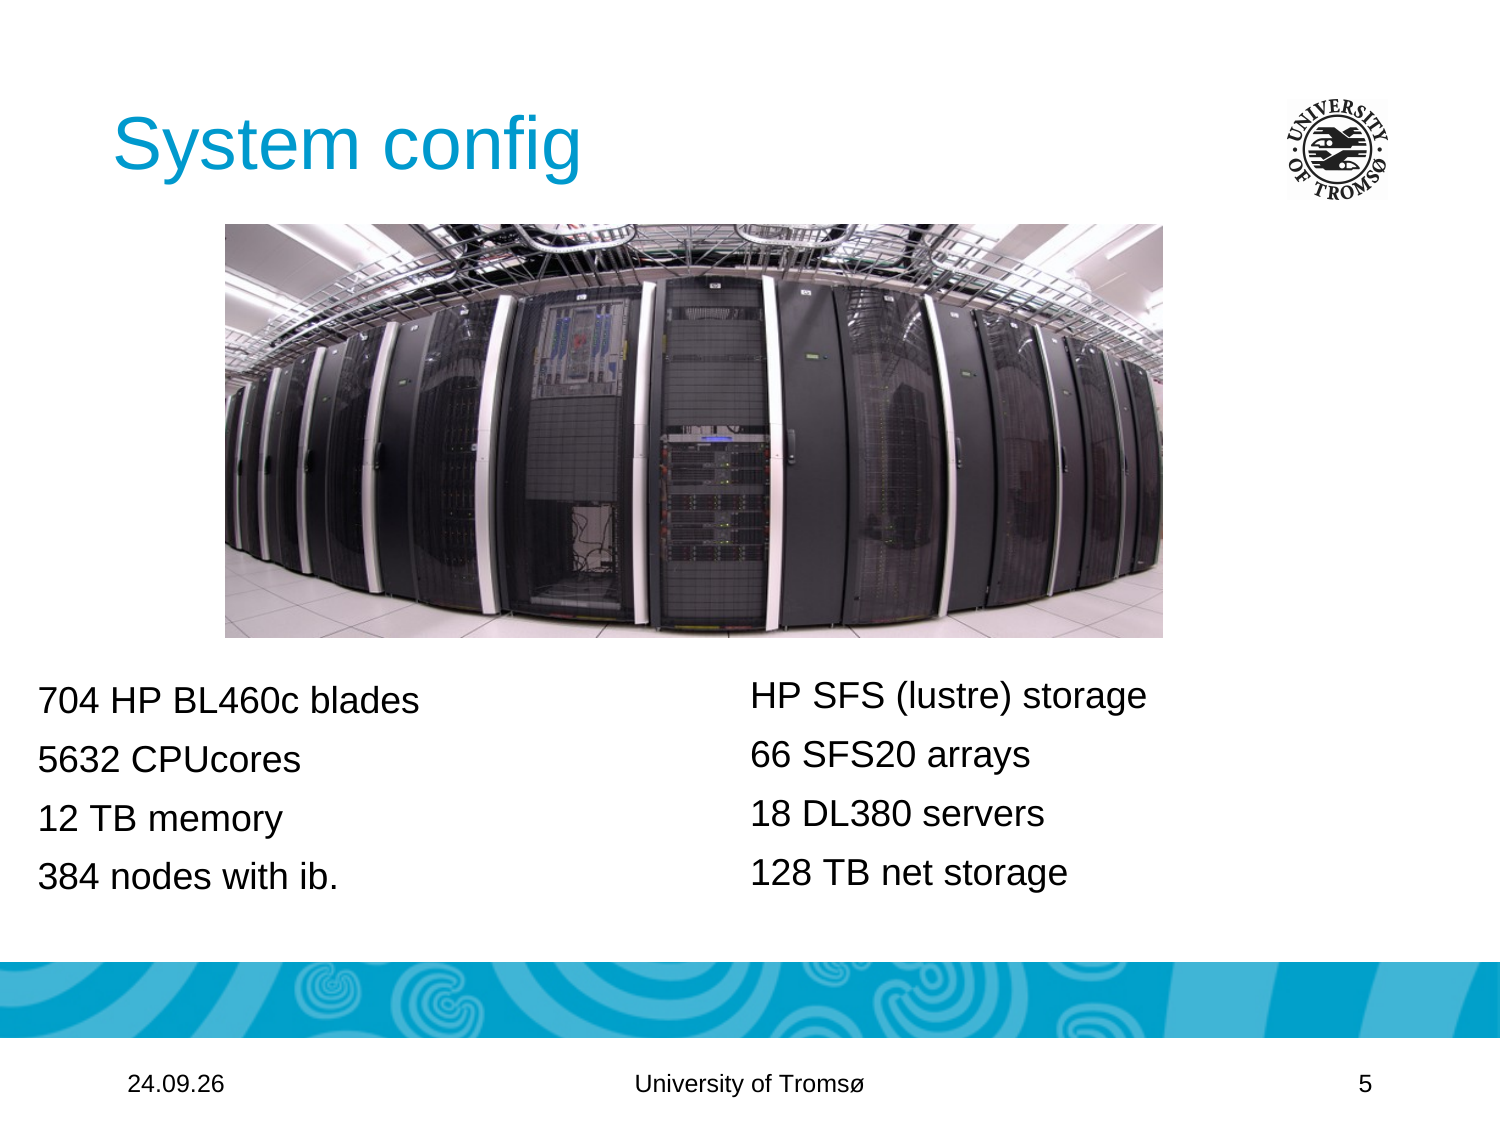

# System config
HP SFS (lustre) storage
66 SFS20 arrays
18 DL380 servers
128 TB net storage
704 HP BL460c blades
5632 CPUcores
12 TB memory
384 nodes with ib.